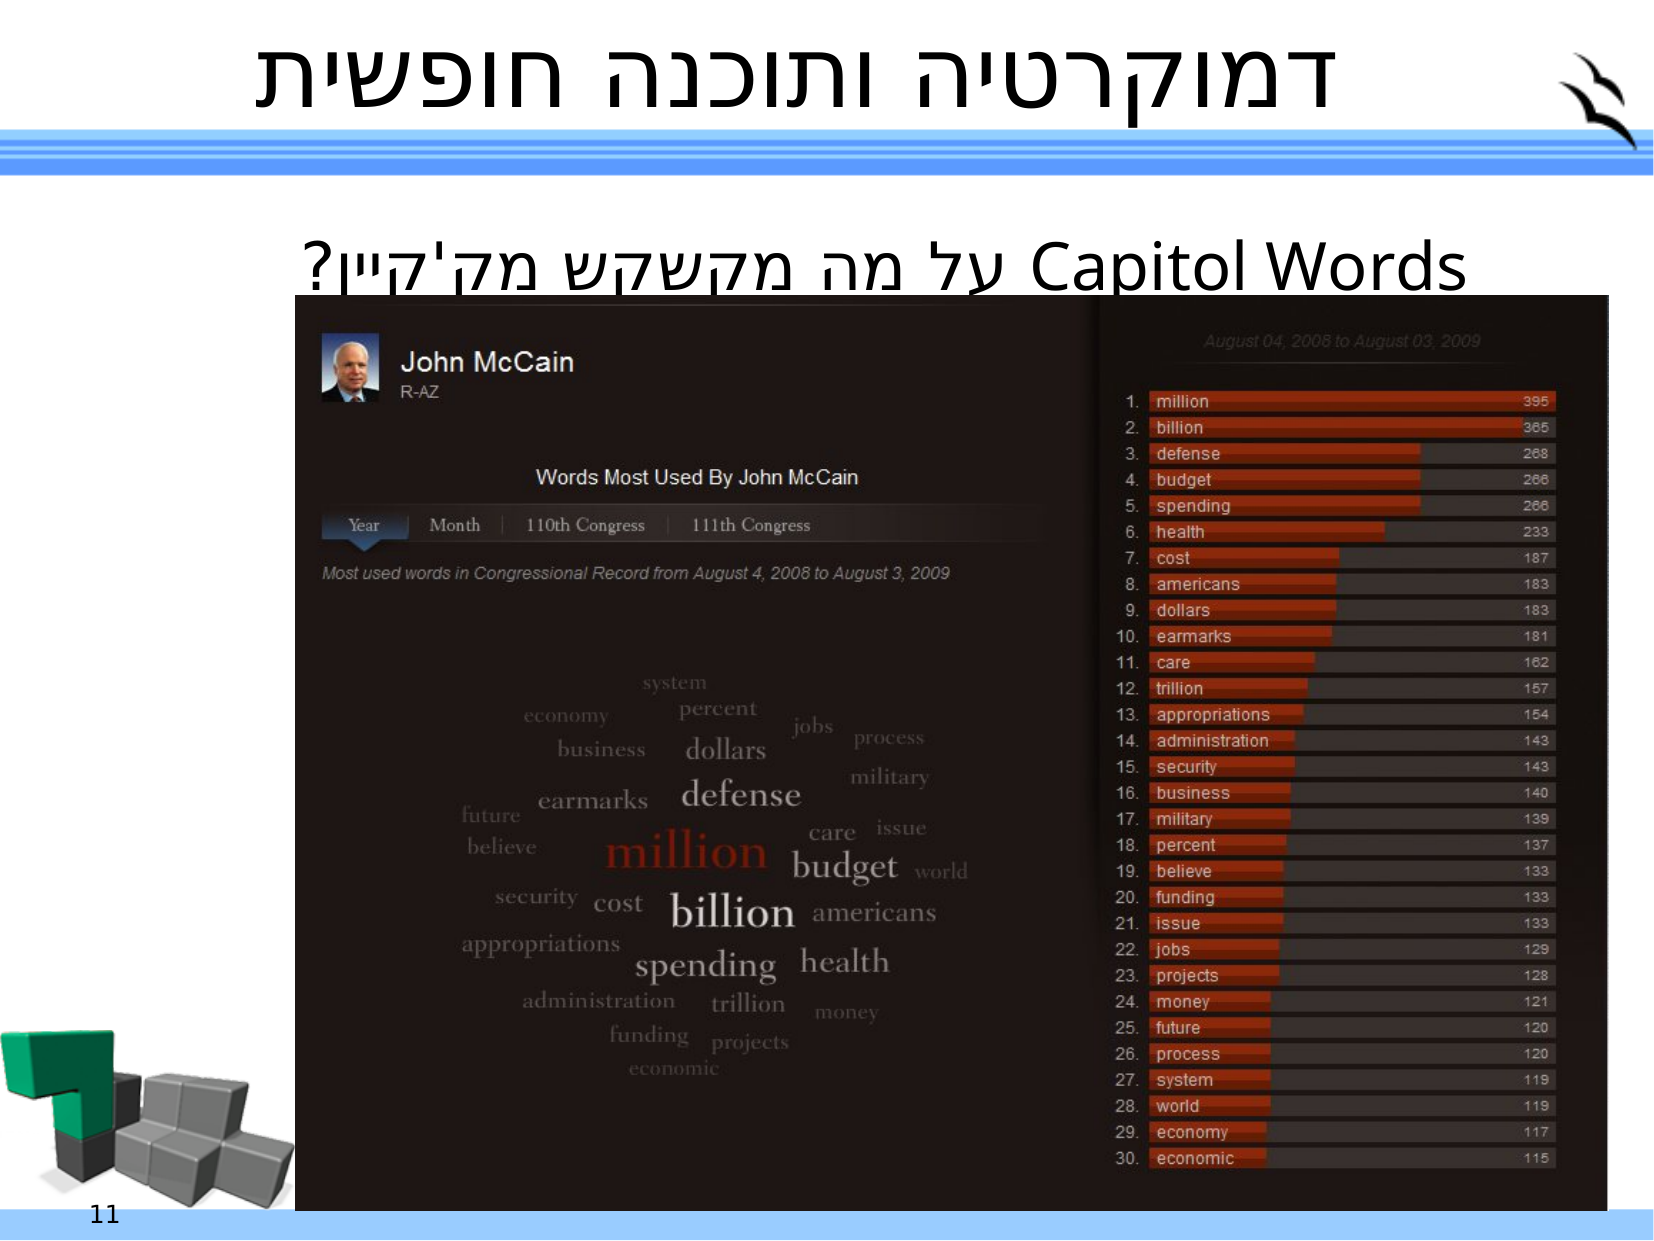

# דמוקרטיה ותוכנה חופשית
Capitol Words על מה מקשקש מק'קיין?